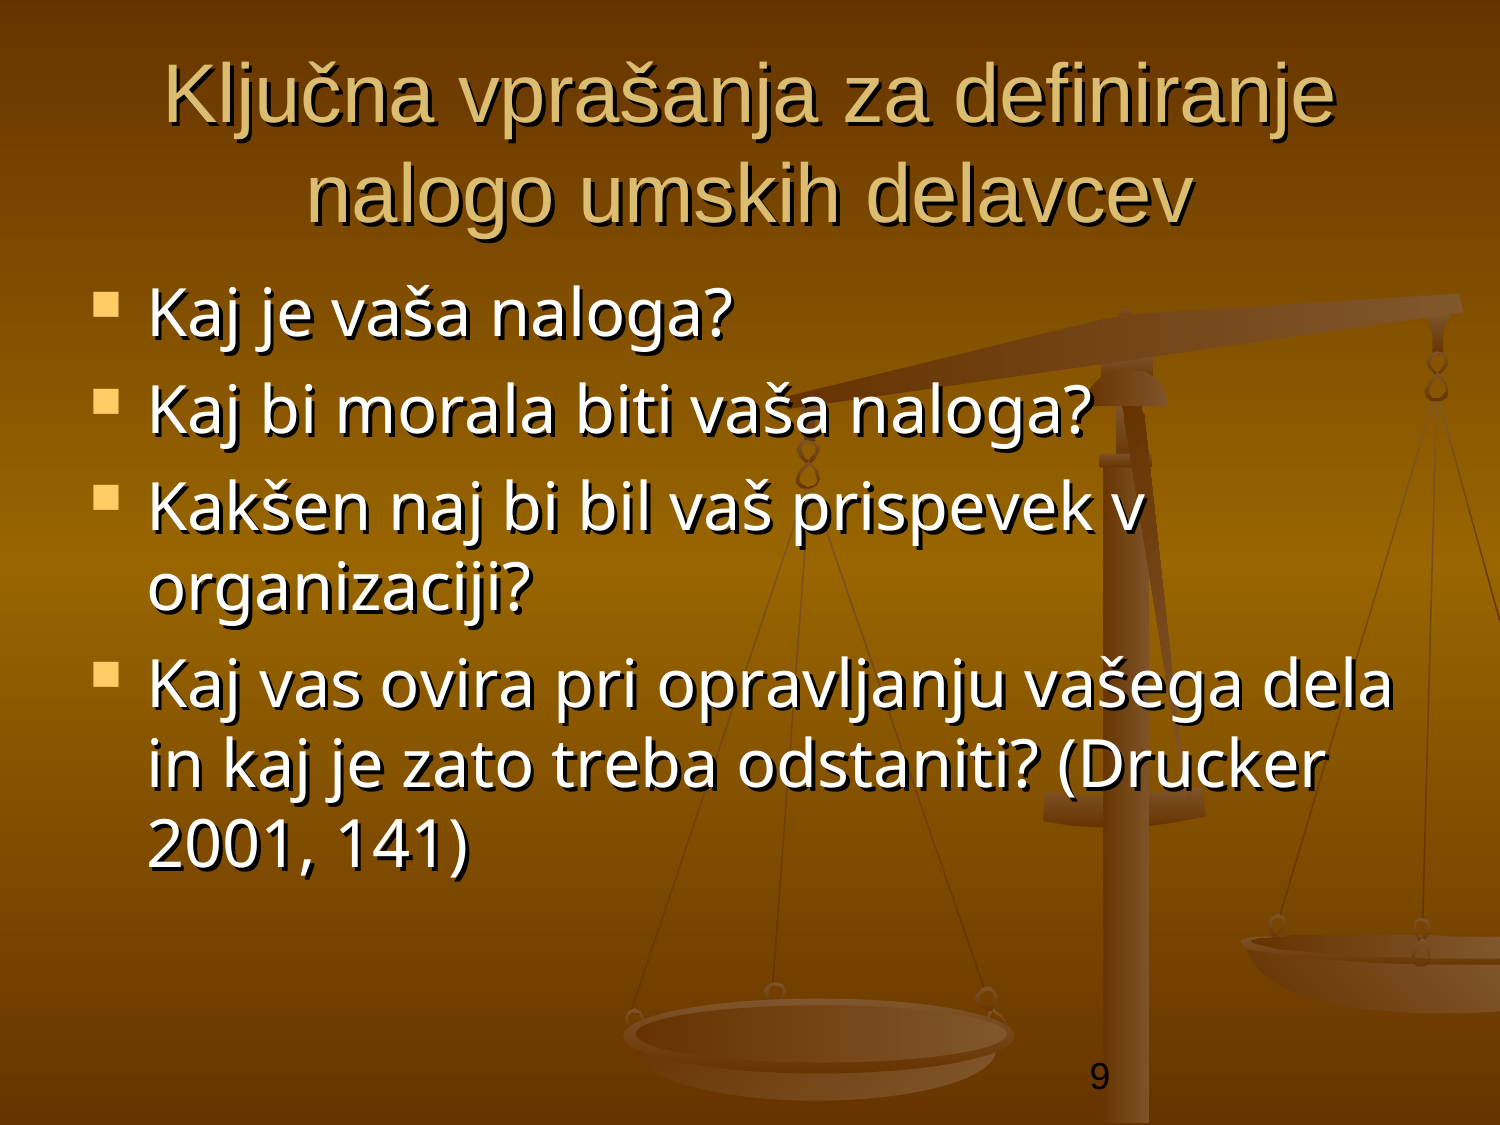

# Ključna vprašanja za definiranje nalogo umskih delavcev
Kaj je vaša naloga?
Kaj bi morala biti vaša naloga?
Kakšen naj bi bil vaš prispevek v organizaciji?
Kaj vas ovira pri opravljanju vašega dela in kaj je zato treba odstaniti? (Drucker 2001, 141)
9